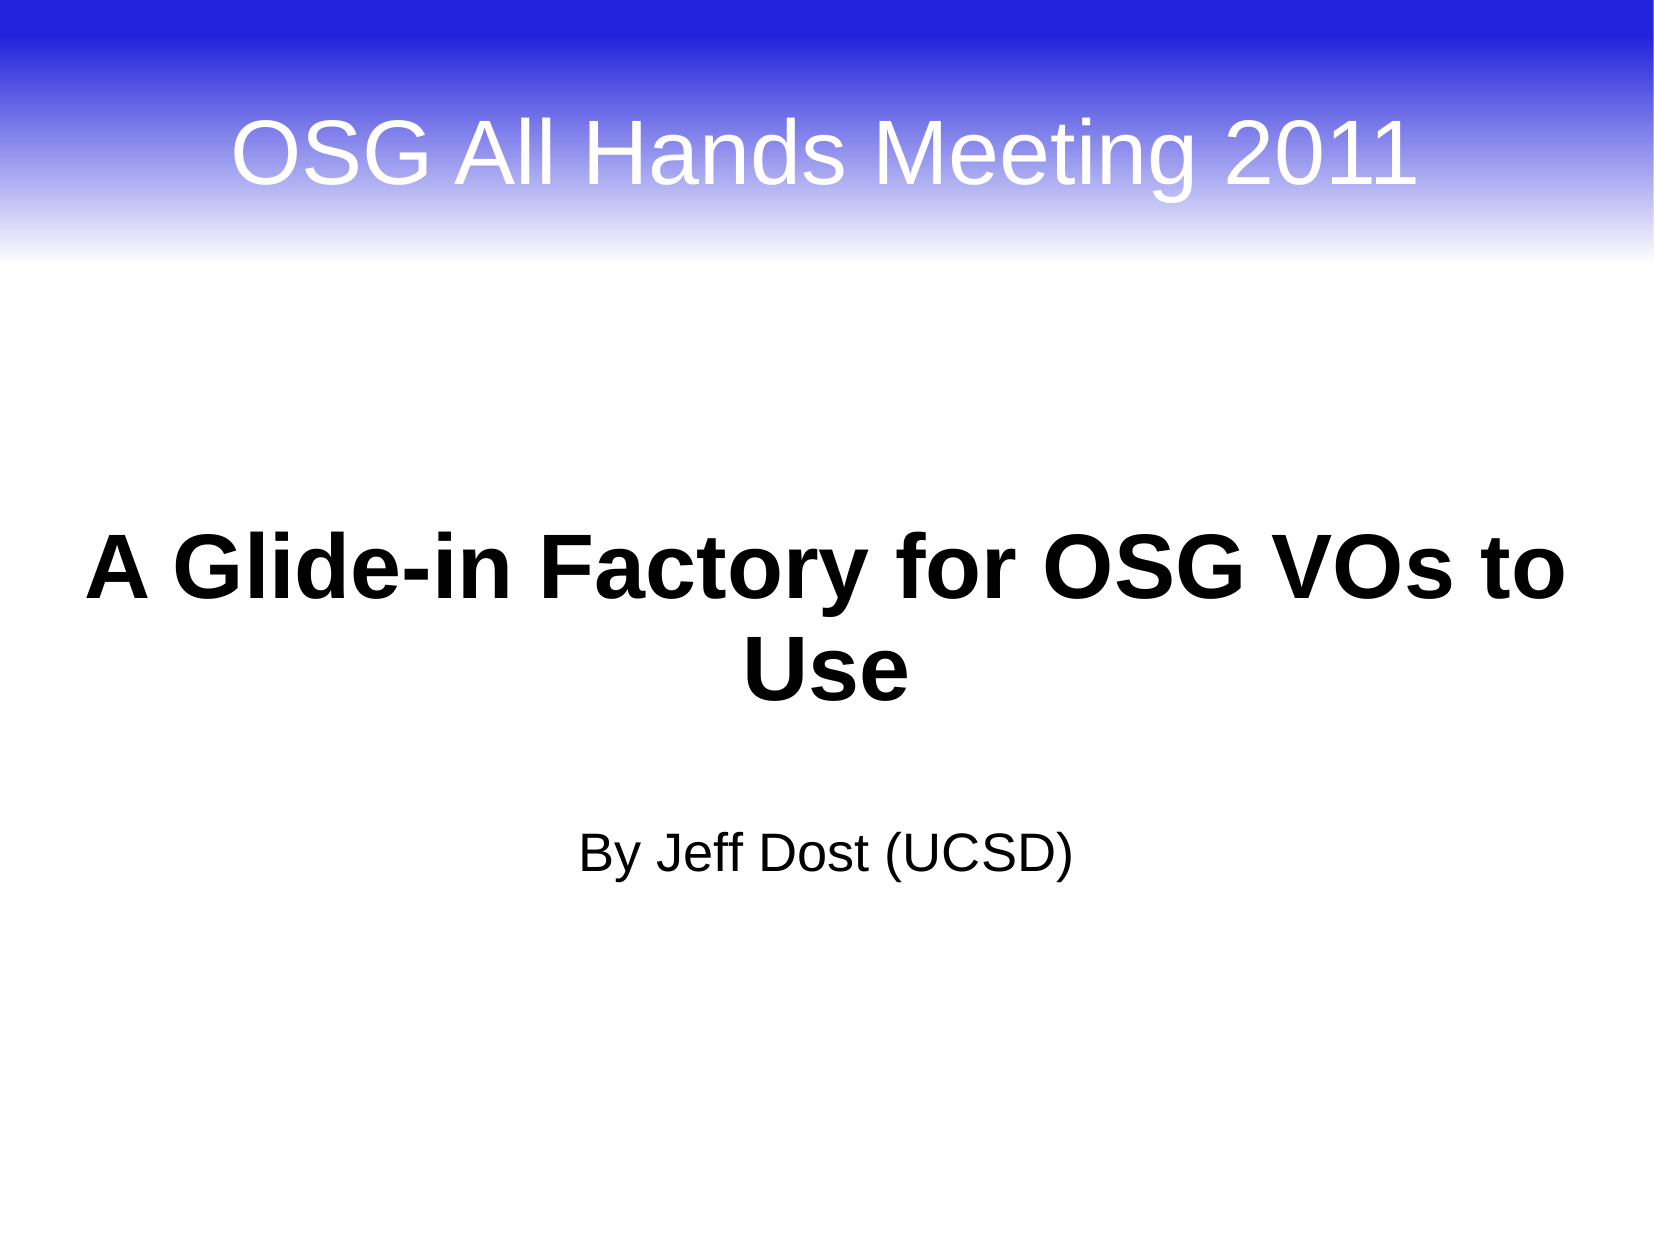

# OSG All Hands Meeting 2011
A Glide-in Factory for OSG VOs to Use
By Jeff Dost (UCSD)